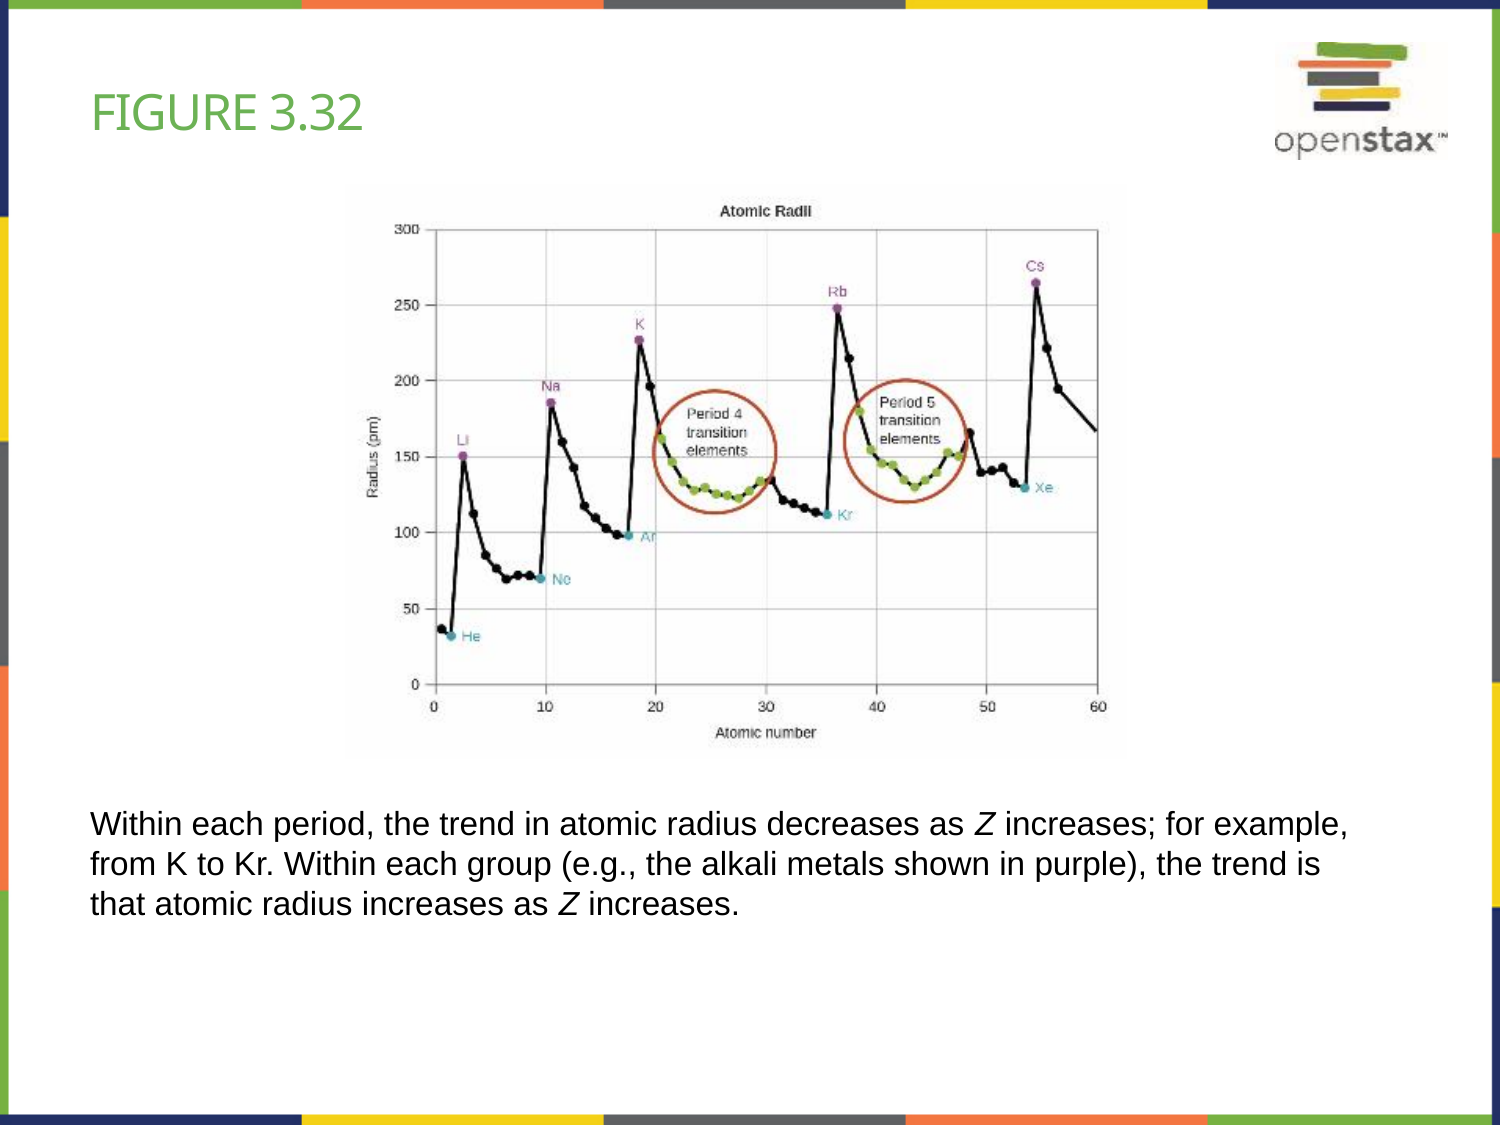

# Figure 3.32
Within each period, the trend in atomic radius decreases as Z increases; for example, from K to Kr. Within each group (e.g., the alkali metals shown in purple), the trend is that atomic radius increases as Z increases.